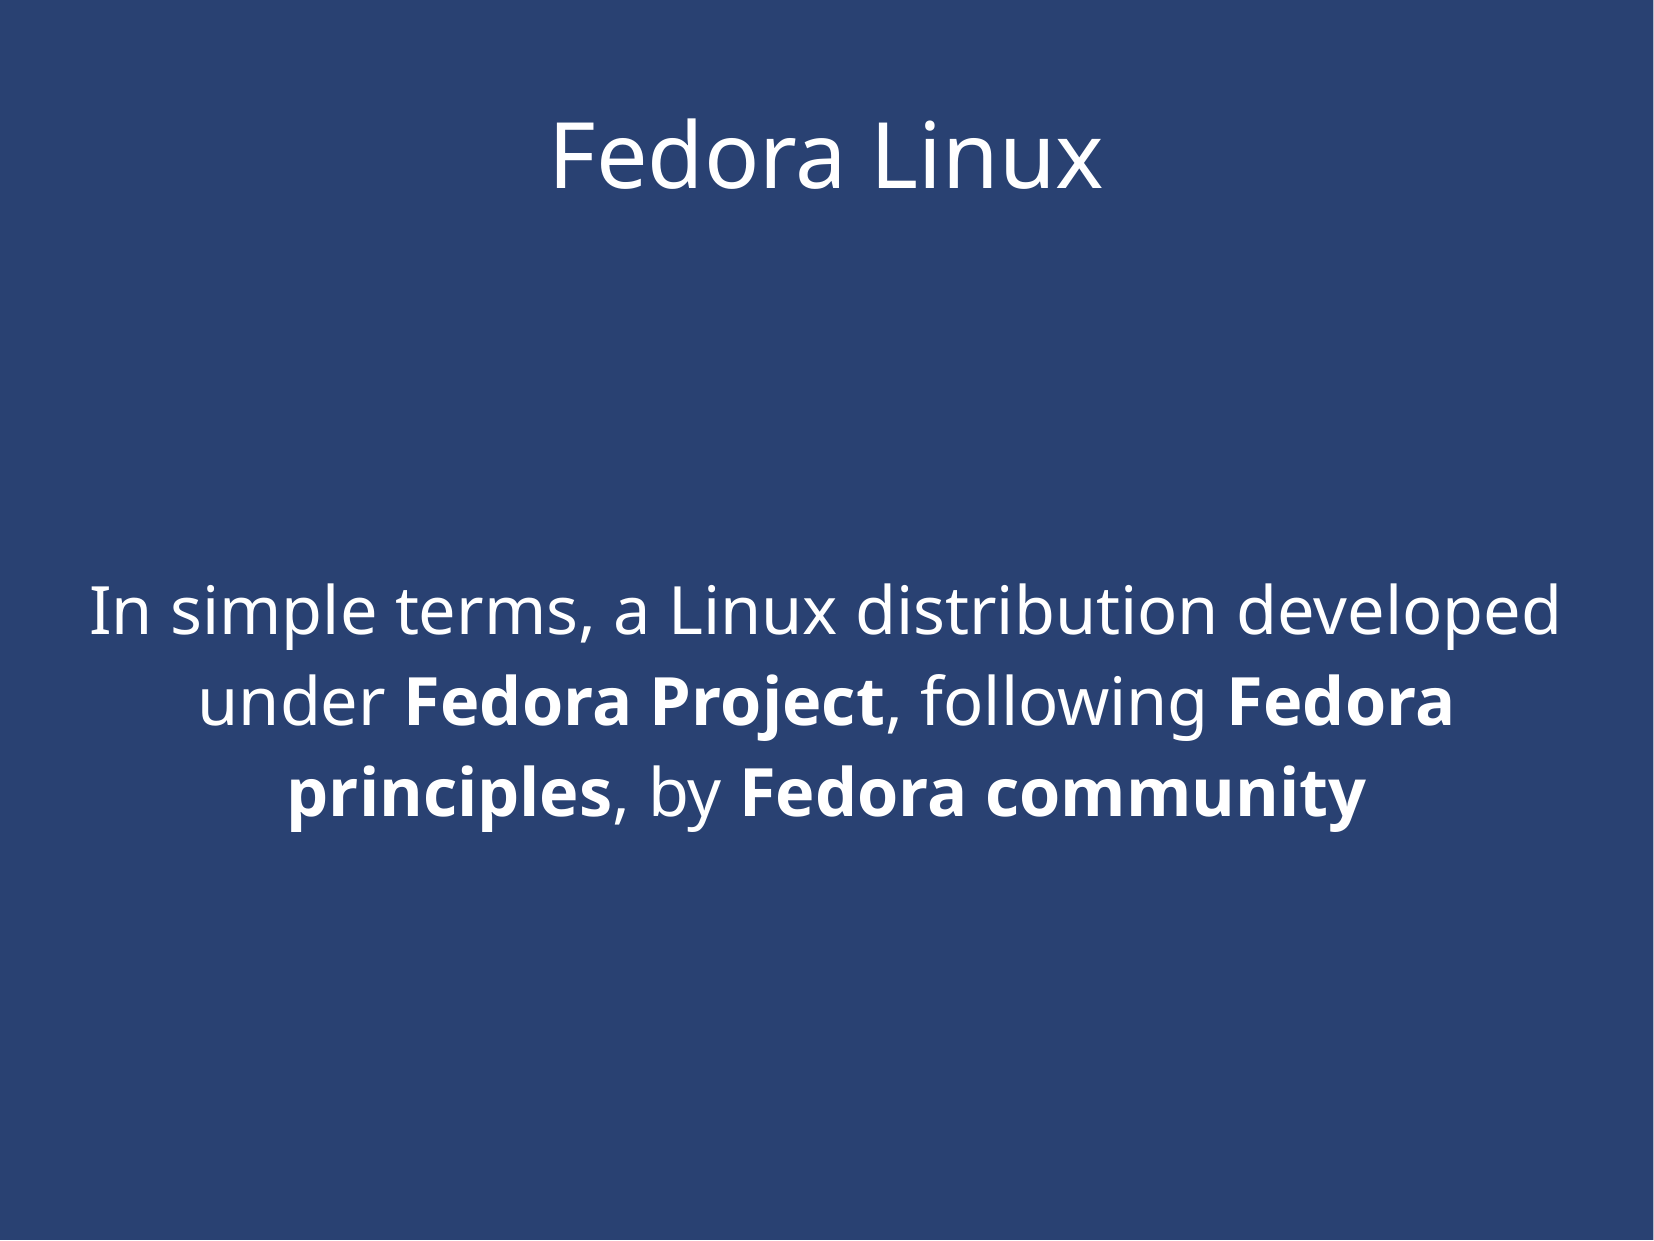

# Fedora Linux
In simple terms, a Linux distribution developed under Fedora Project, following Fedora principles, by Fedora community